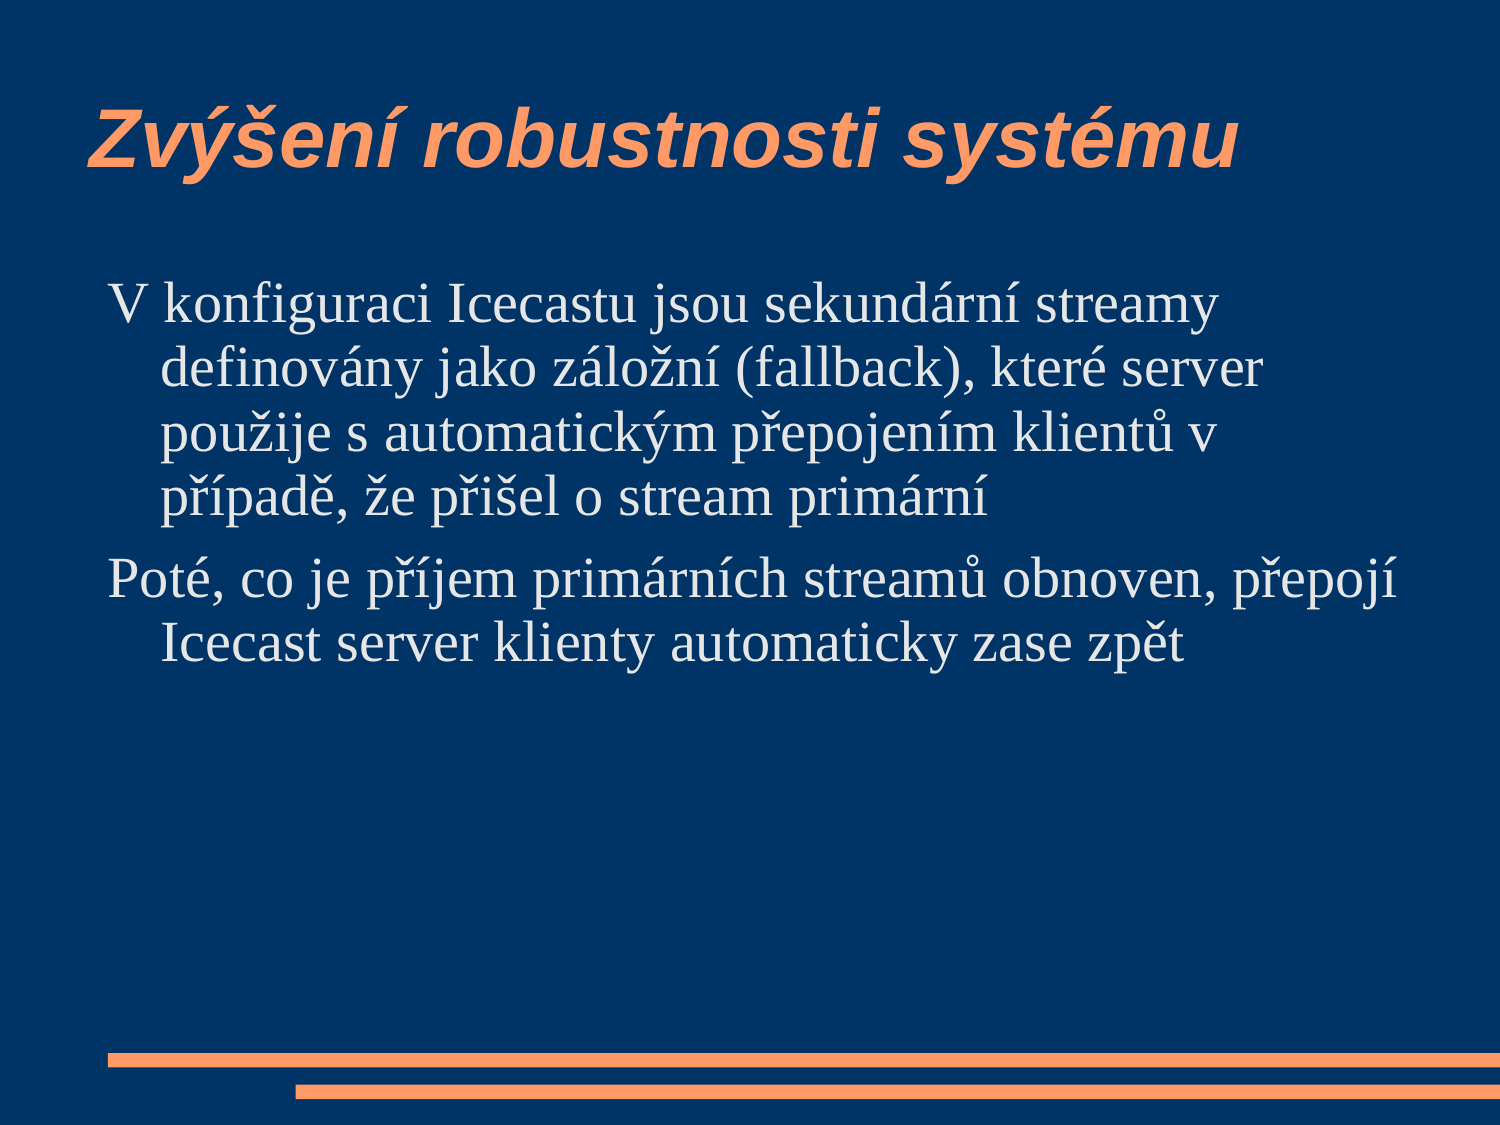

# Zvýšení robustnosti systému
V konfiguraci Icecastu jsou sekundární streamy definovány jako záložní (fallback), které server použije s automatickým přepojením klientů v případě, že přišel o stream primární
Poté, co je příjem primárních streamů obnoven, přepojí Icecast server klienty automaticky zase zpět